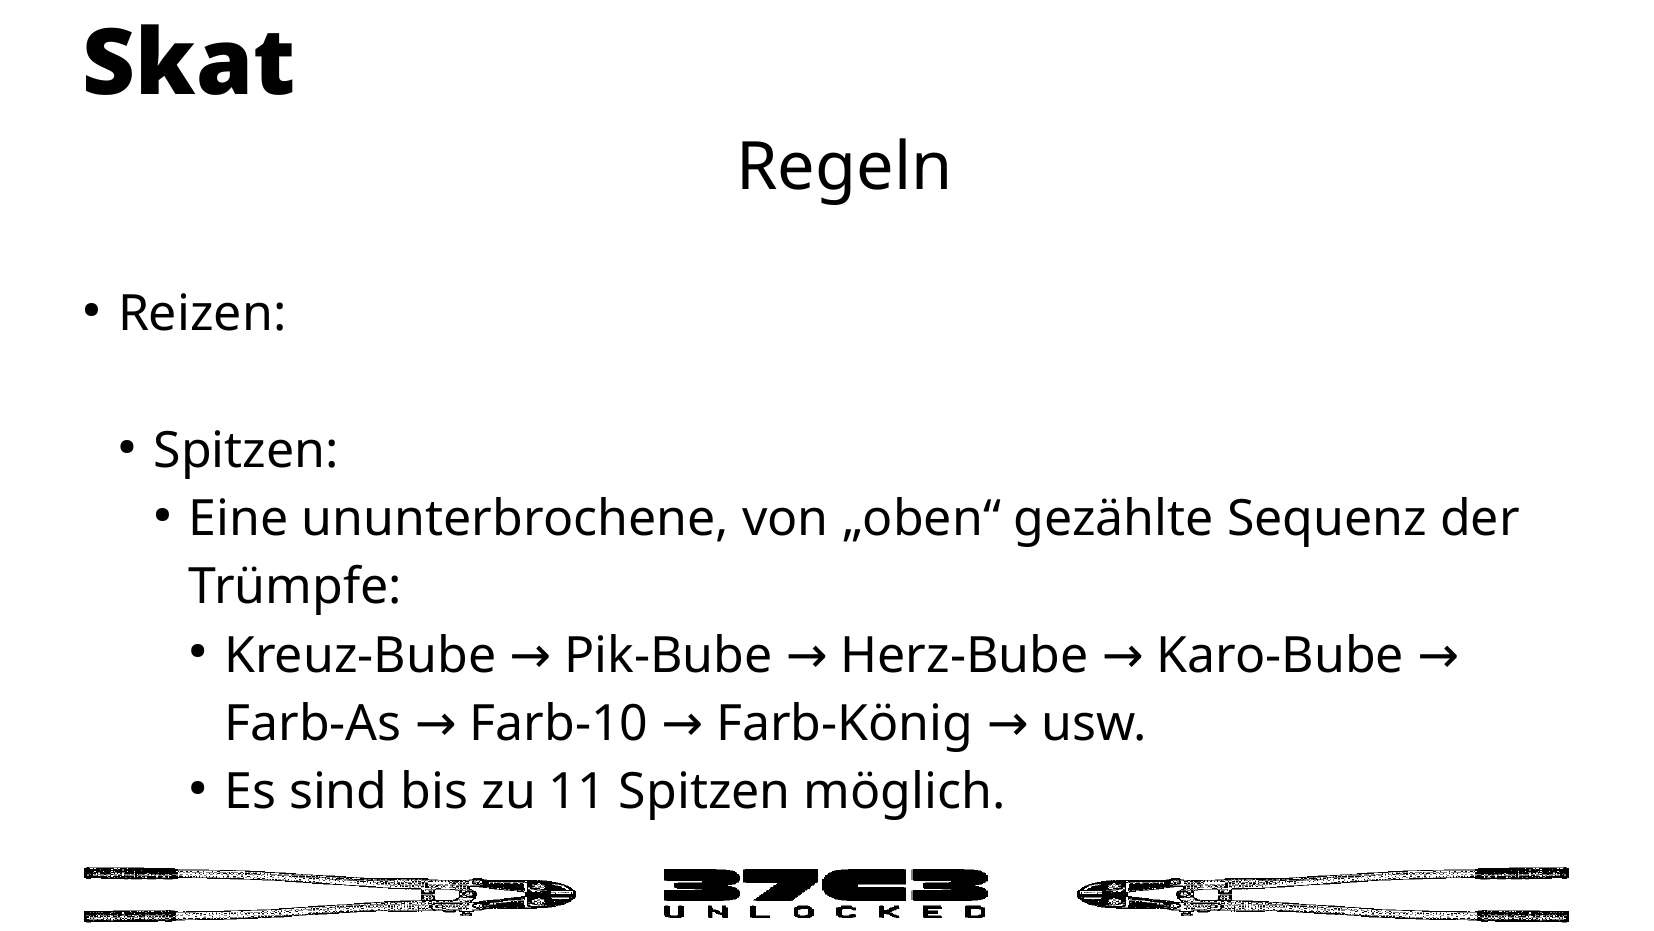

# Skat
Regeln
Reizen:
Spitzen:
Eine ununterbrochene, von „oben“ gezählte Sequenz der Trümpfe:
Kreuz-Bube → Pik-Bube → Herz-Bube → Karo-Bube → Farb-As → Farb-10 → Farb-König → usw.
Es sind bis zu 11 Spitzen möglich.